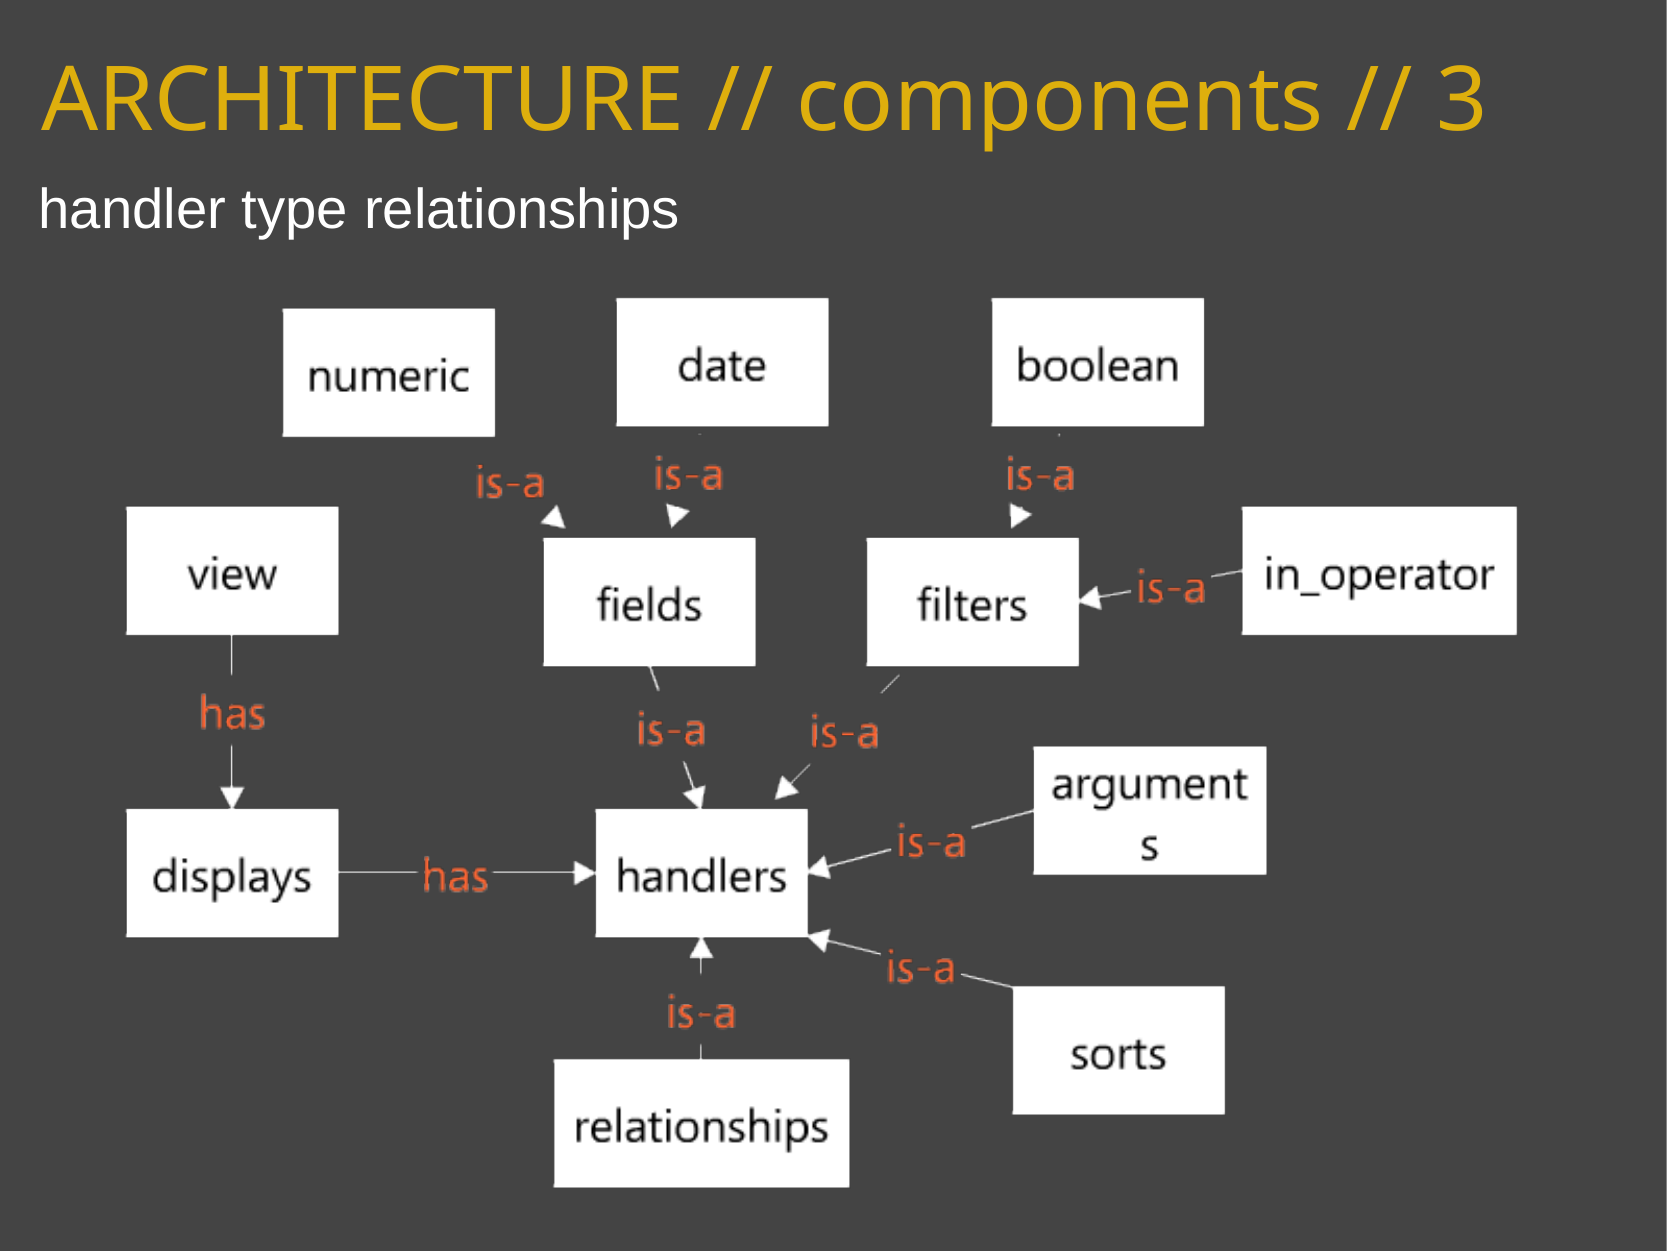

# ARCHITECTURE // components // 3
handler type relationships